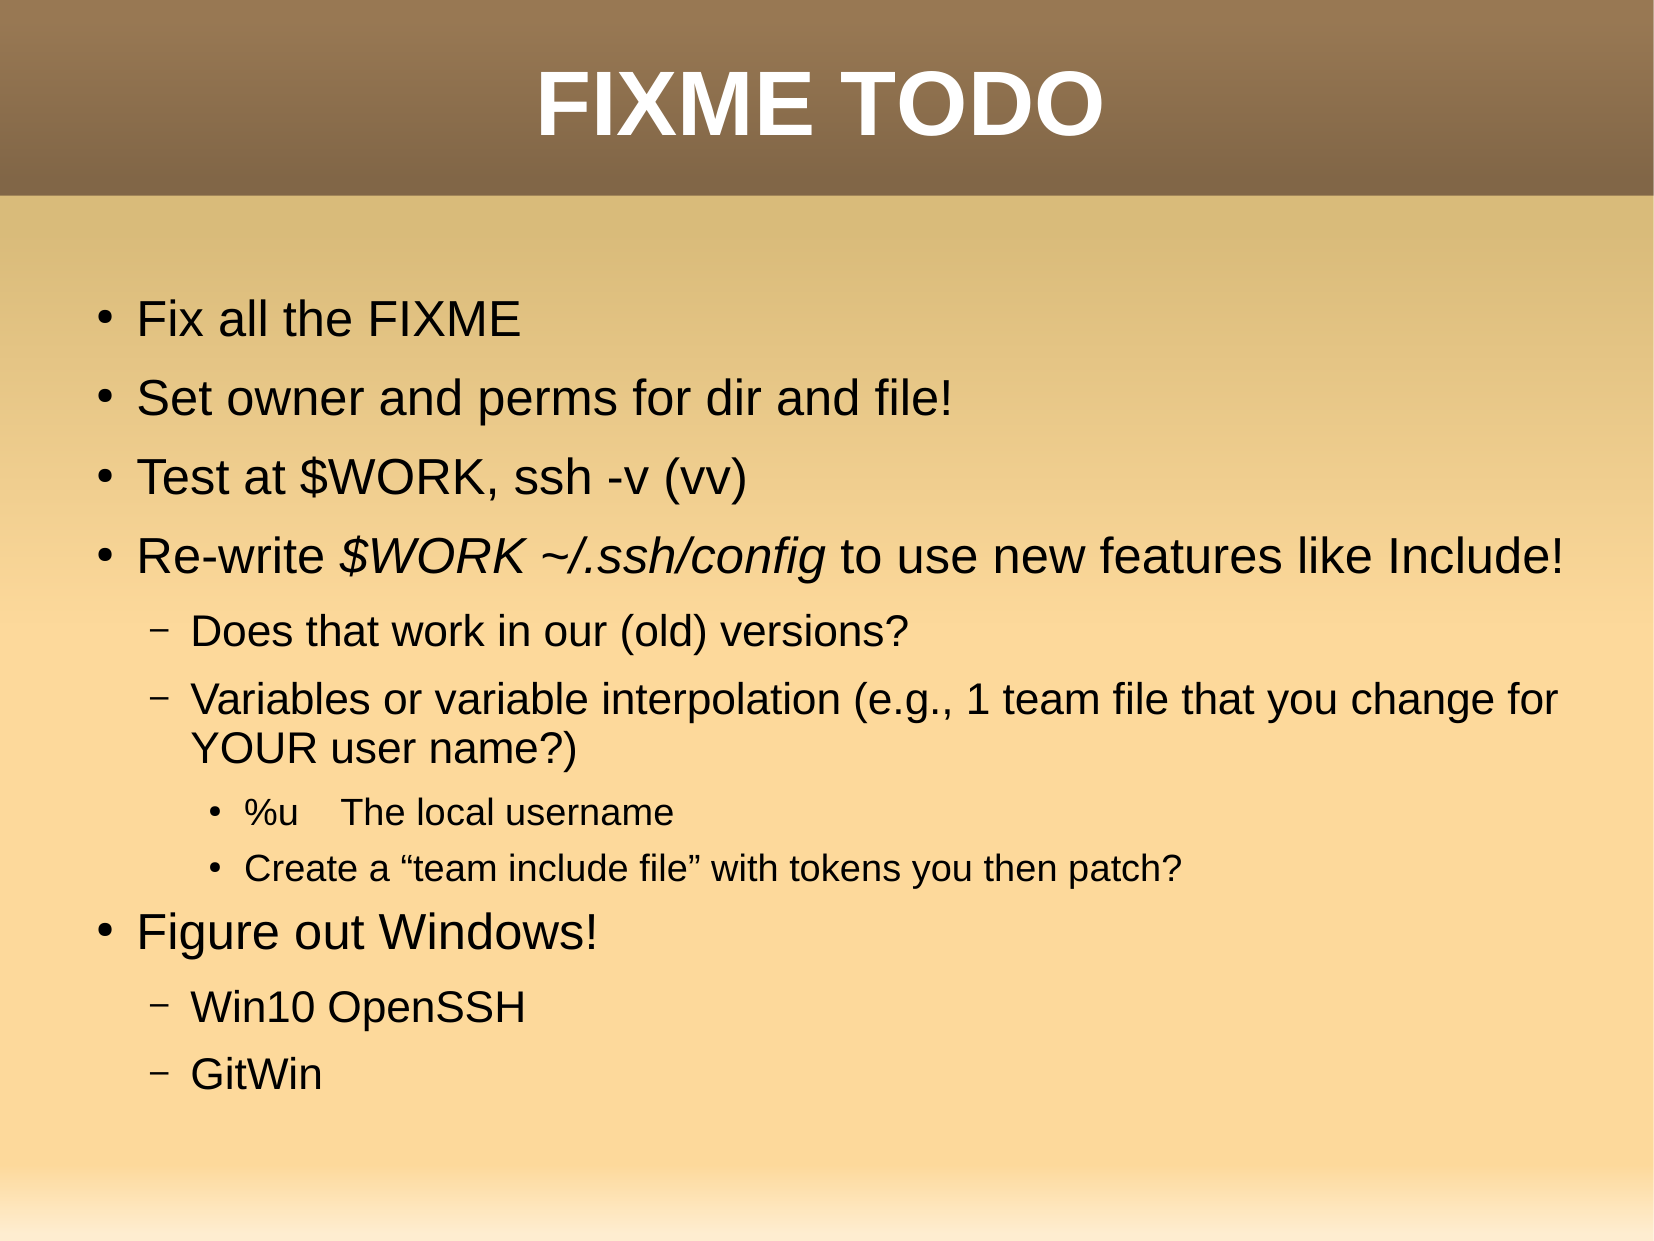

# FIXME TODO
Fix all the FIXME
Set owner and perms for dir and file!
Test at $WORK, ssh -v (vv)
Re-write $WORK ~/.ssh/config to use new features like Include!
Does that work in our (old) versions?
Variables or variable interpolation (e.g., 1 team file that you change for YOUR user name?)
%u The local username
Create a “team include file” with tokens you then patch?
Figure out Windows!
Win10 OpenSSH
GitWin